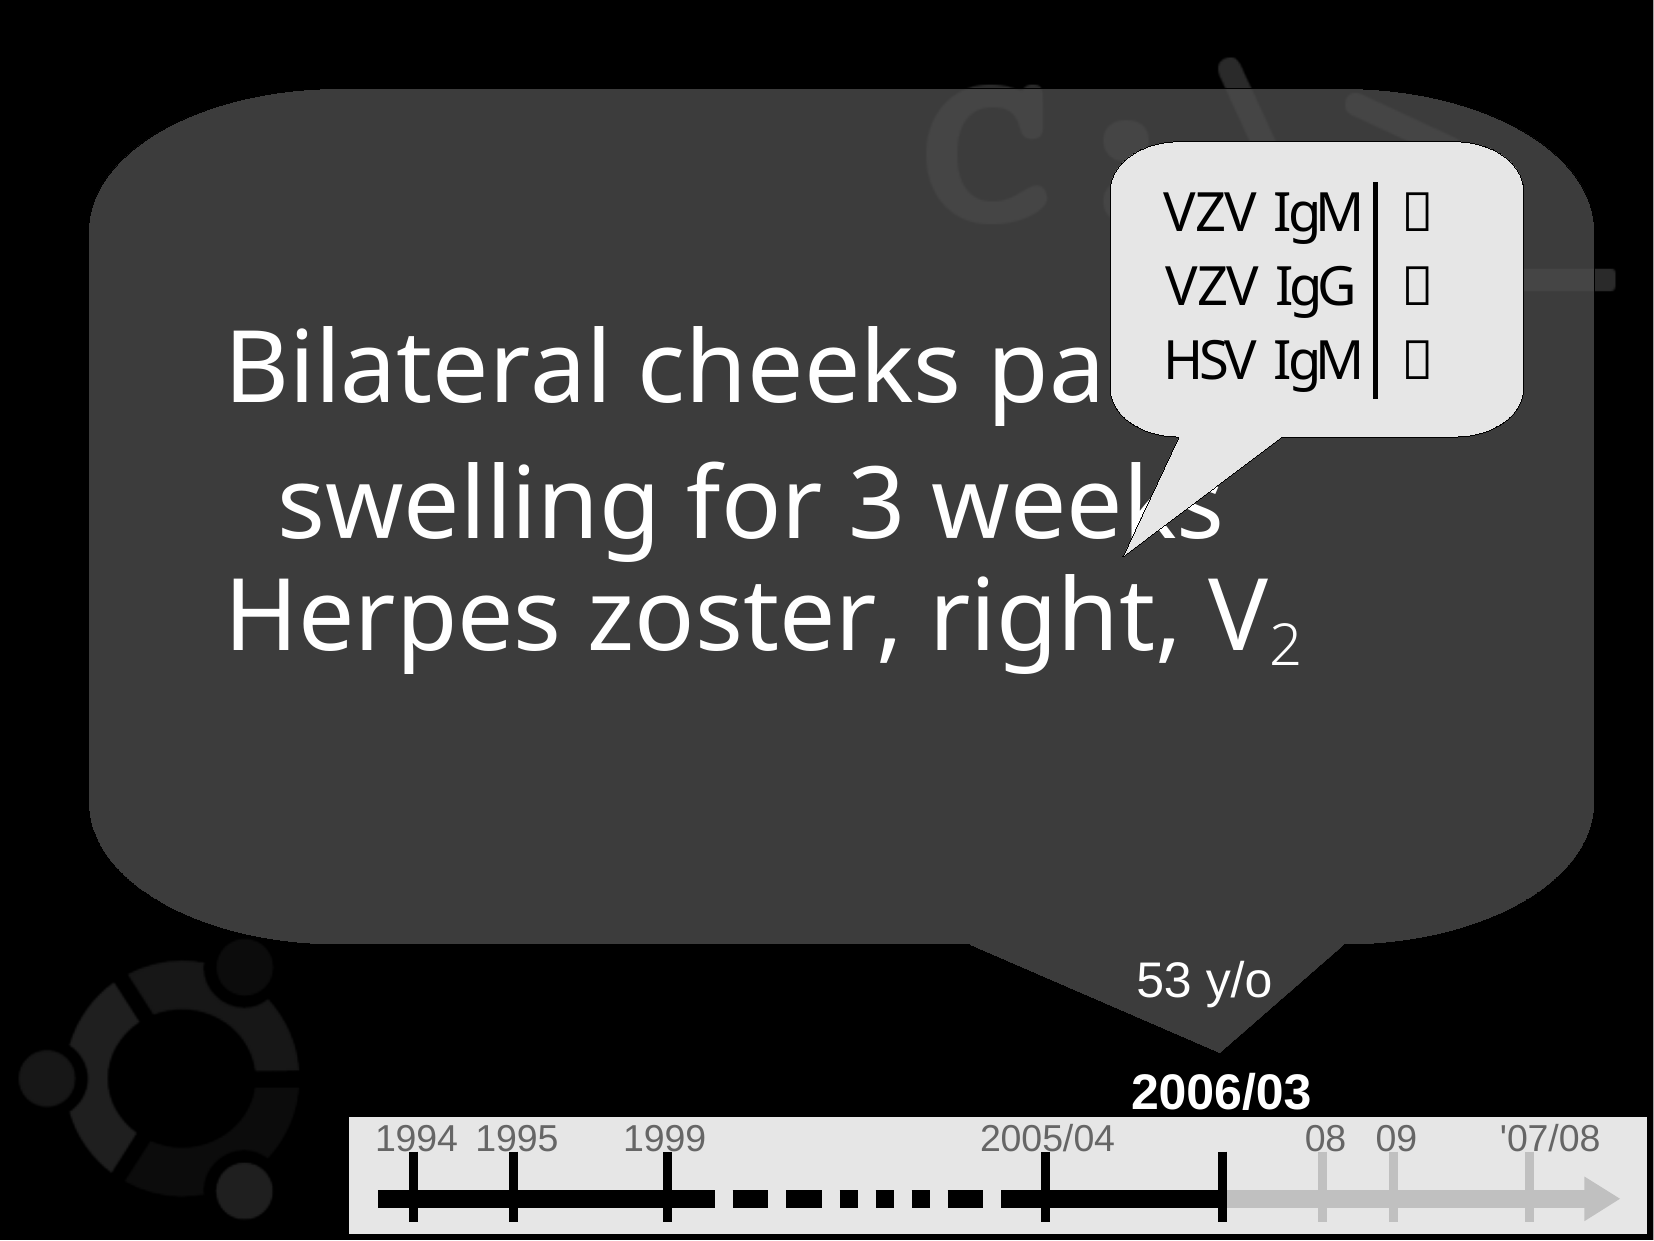

# Bilateral cheeks painful swelling for 3 weeks
Herpes zoster, right, V2
53 y/o
2006/03
1994
1995
1999
2005/04
08
09
'07/08